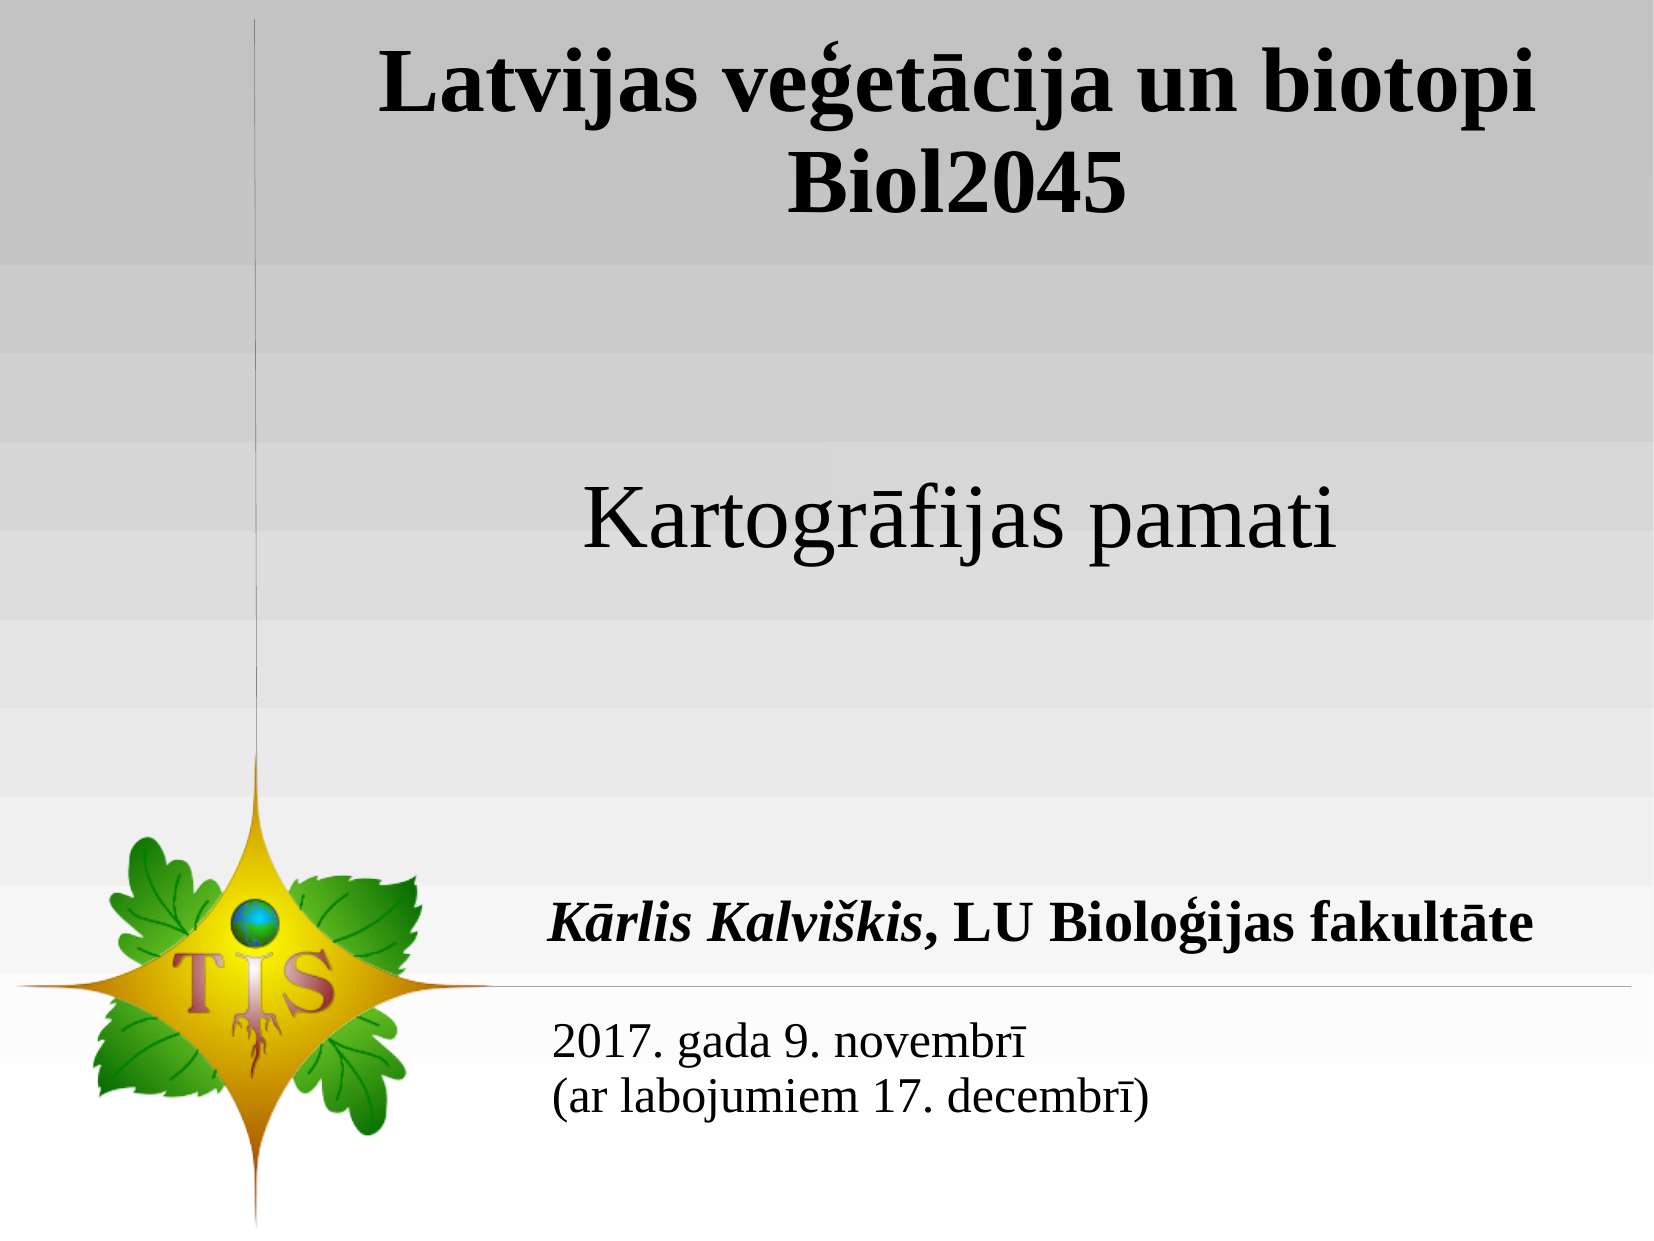

# Kartogrāfijas pamati
2017. gada 9. novembrī
(ar labojumiem 17. decembrī)